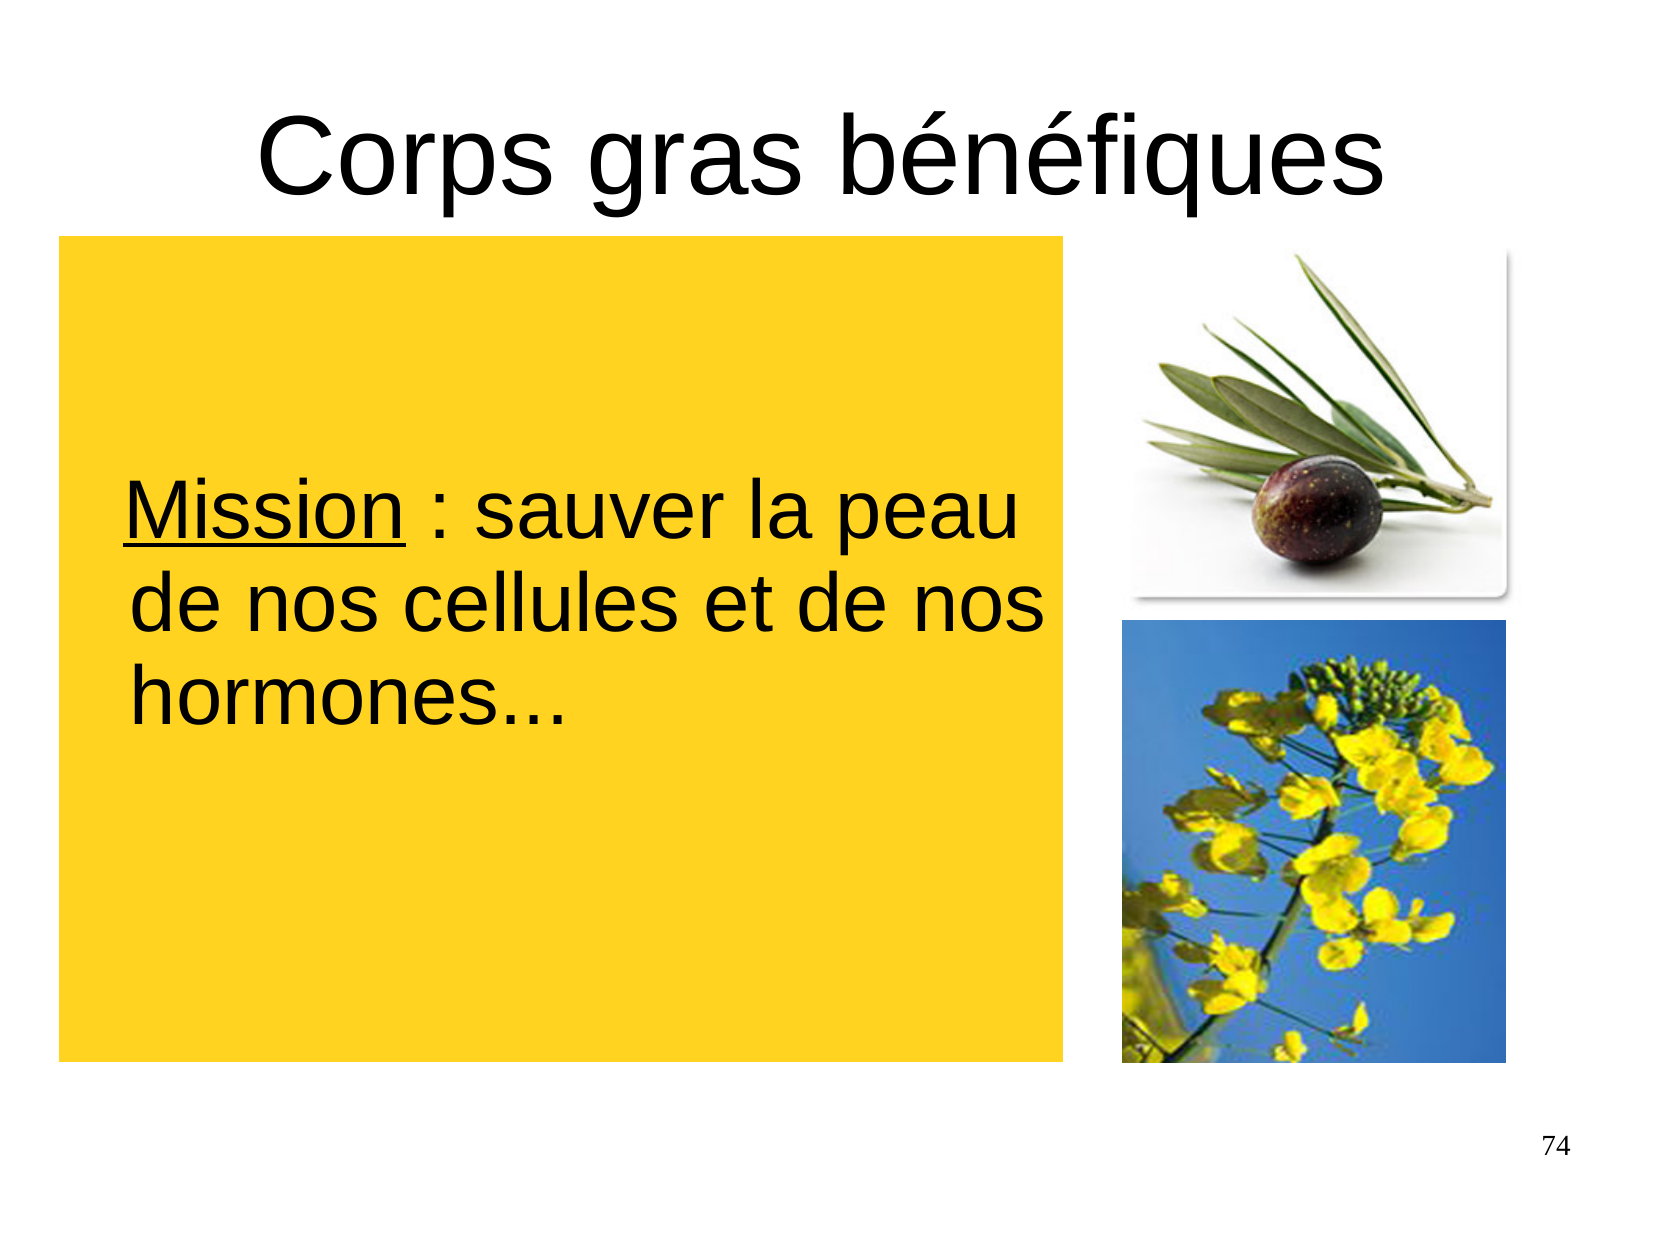

# Corps gras bénéfiques
 Mission : sauver la peau de nos cellules et de nos hormones...
74